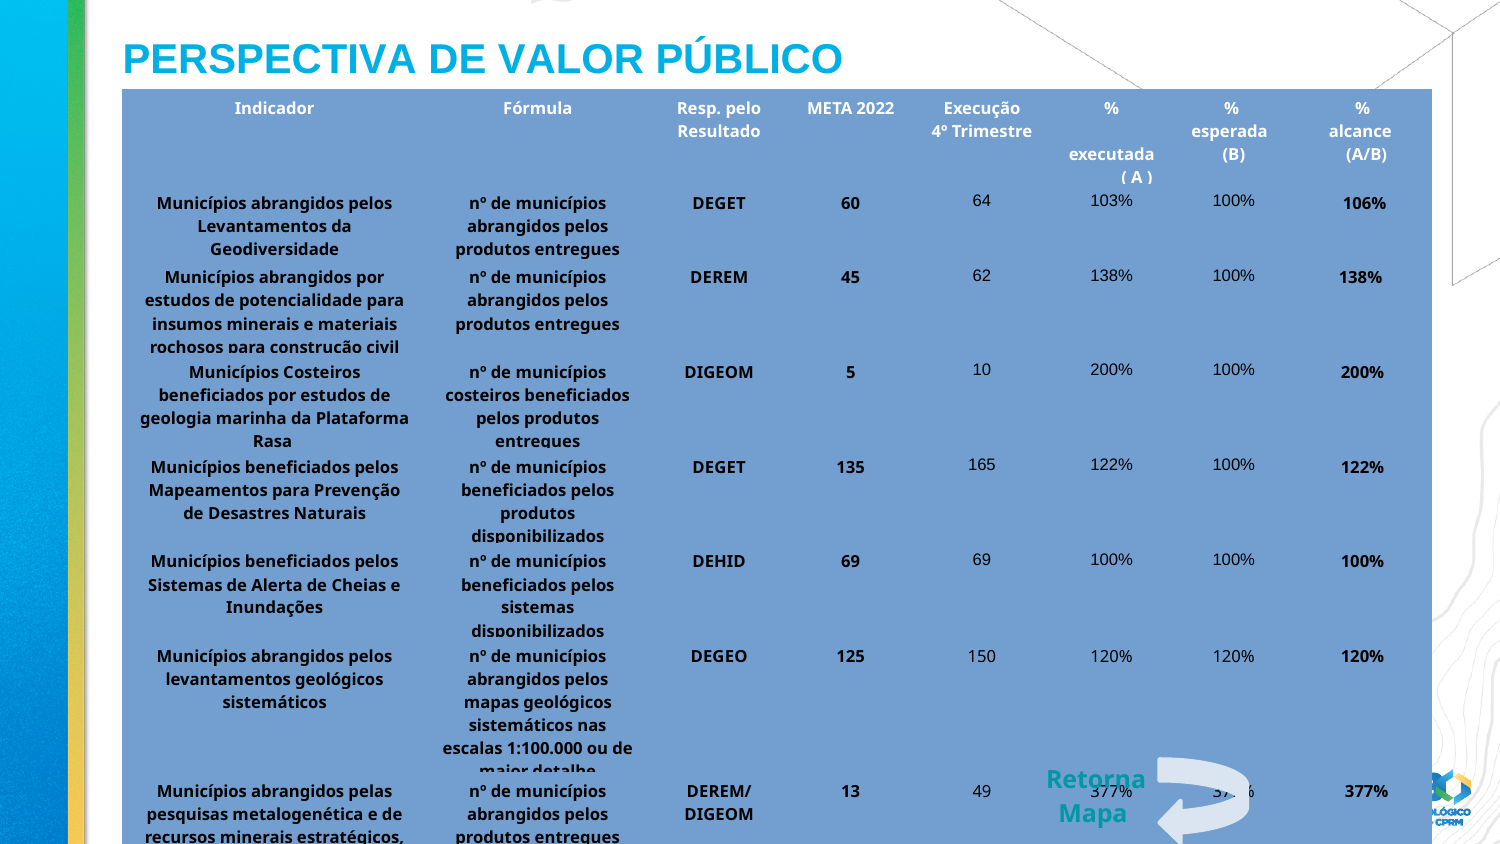

PERSPECTIVA DE VALOR PARA CLIENTES E US
UÁRIOS
PERSPECTIVA DE VALOR PÚBLICO
| Indicador | Fórmula | Resp. pelo Resultado | META 2022 | Execução 4º Trimestre | % executada ( A ) | % esperada (B) | % alcance (A/B) |
| --- | --- | --- | --- | --- | --- | --- | --- |
| Municípios abrangidos pelos Levantamentos da Geodiversidade | nº de municípios abrangidos pelos produtos entregues | DEGET | 60 | 64 | 103% | 100% | 106% |
| Municípios abrangidos por estudos de potencialidade para insumos minerais e materiais rochosos para construção civil | nº de municípios abrangidos pelos produtos entregues | DEREM | 45 | 62 | 138% | 100% | 138% |
| Municípios Costeiros beneficiados por estudos de geologia marinha da Plataforma Rasa | nº de municípios costeiros beneficiados pelos produtos entregues | DIGEOM | 5 | 10 | 200% | 100% | 200% |
| Municípios beneficiados pelos Mapeamentos para Prevenção de Desastres Naturais | nº de municípios beneficiados pelos produtos disponibilizados | DEGET | 135 | 165 | 122% | 100% | 122% |
| Municípios beneficiados pelos Sistemas de Alerta de Cheias e Inundações | nº de municípios beneficiados pelos sistemas disponibilizados | DEHID | 69 | 69 | 100% | 100% | 100% |
| Municípios abrangidos pelos levantamentos geológicos sistemáticos | nº de municípios abrangidos pelos mapas geológicos sistemáticos nas escalas 1:100.000 ou de maior detalhe | DEGEO | 125 | 150 | 120% | 120% | 120% |
| Municípios abrangidos pelas pesquisas metalogenética e de recursos minerais estratégicos, críticos e agrominerais \* | nº de municípios abrangidos pelos produtos entregues | DEREM/ DIGEOM | 13 | 49 | 377% | 377% | 377% |
| Municípios beneficiados pelos estudos hidrológicos e hidrogeológicos | nº de municípios beneficiados pelos estudos elaborados | DEHID | 1261 | 1281 | 102% | 102% | 102% |
Retorna Mapa